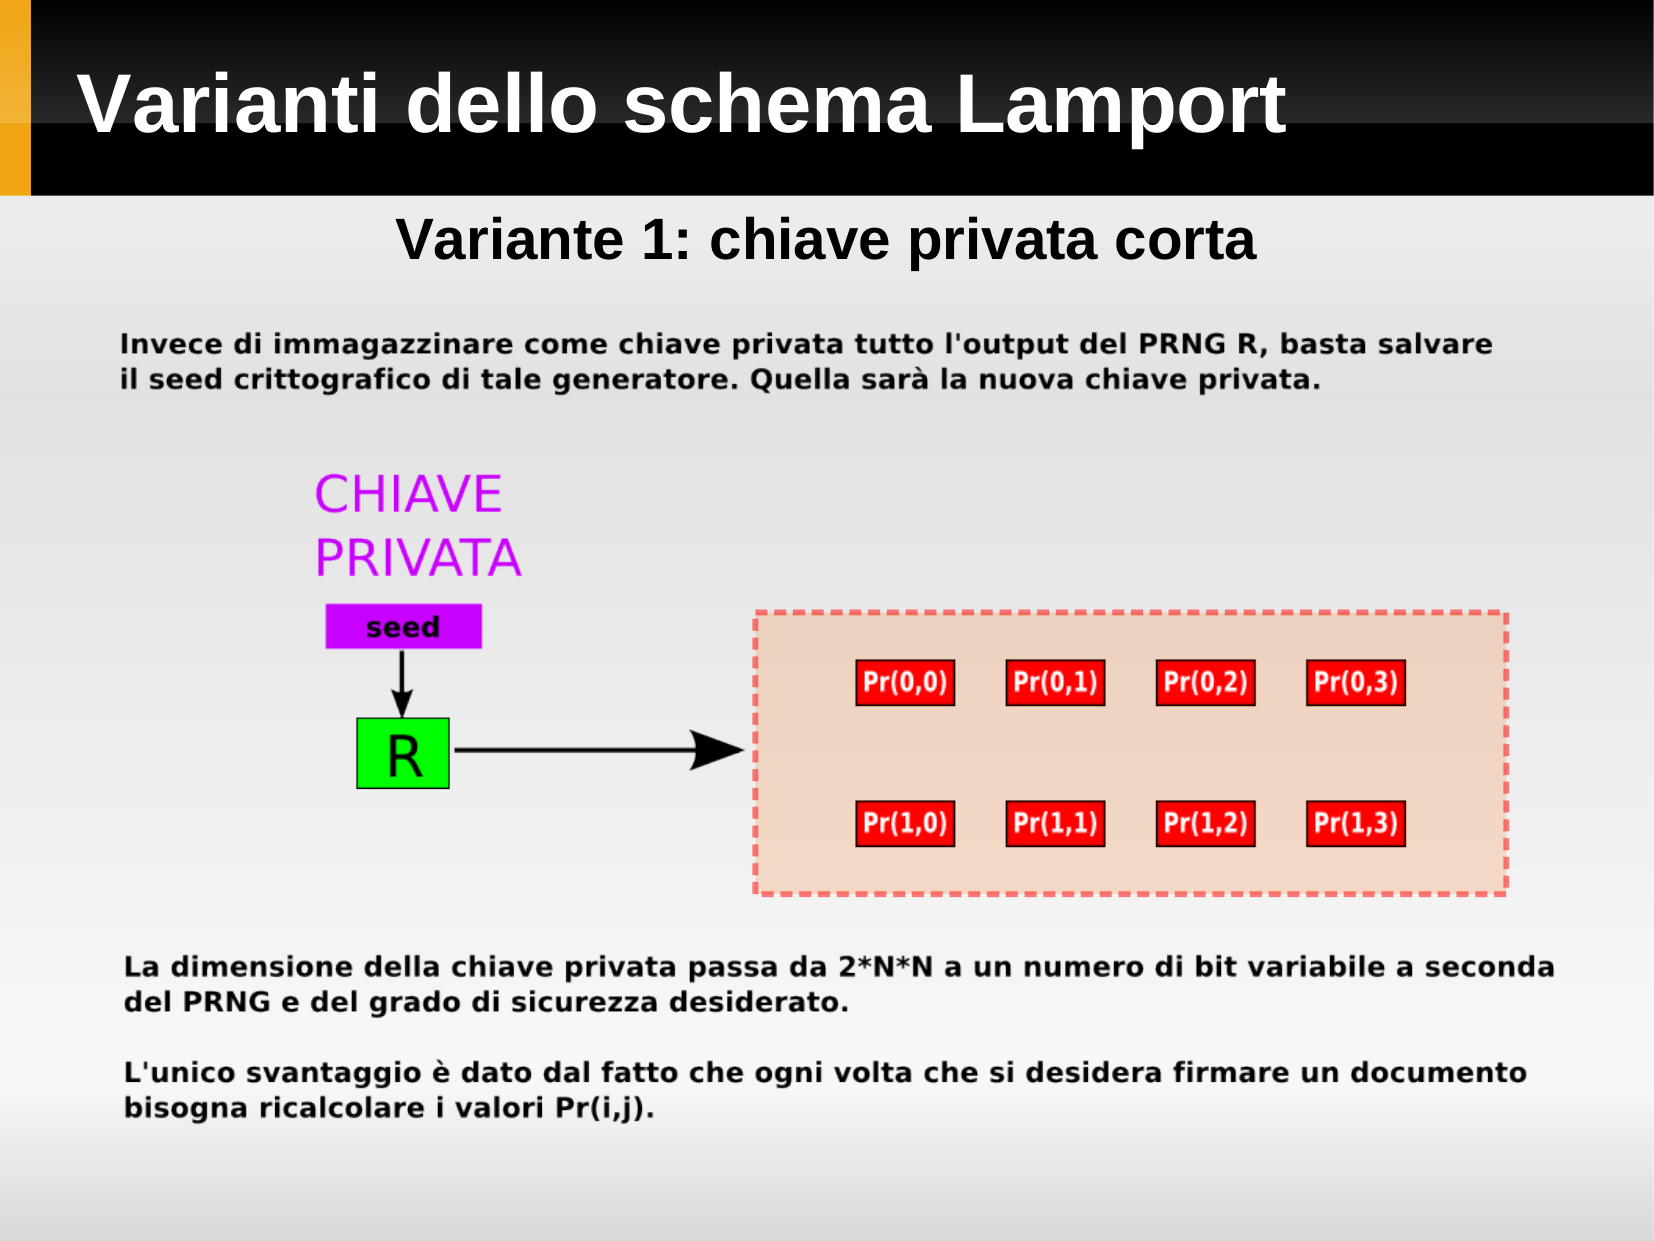

# Varianti dello schema Lamport
Variante 1: chiave privata corta